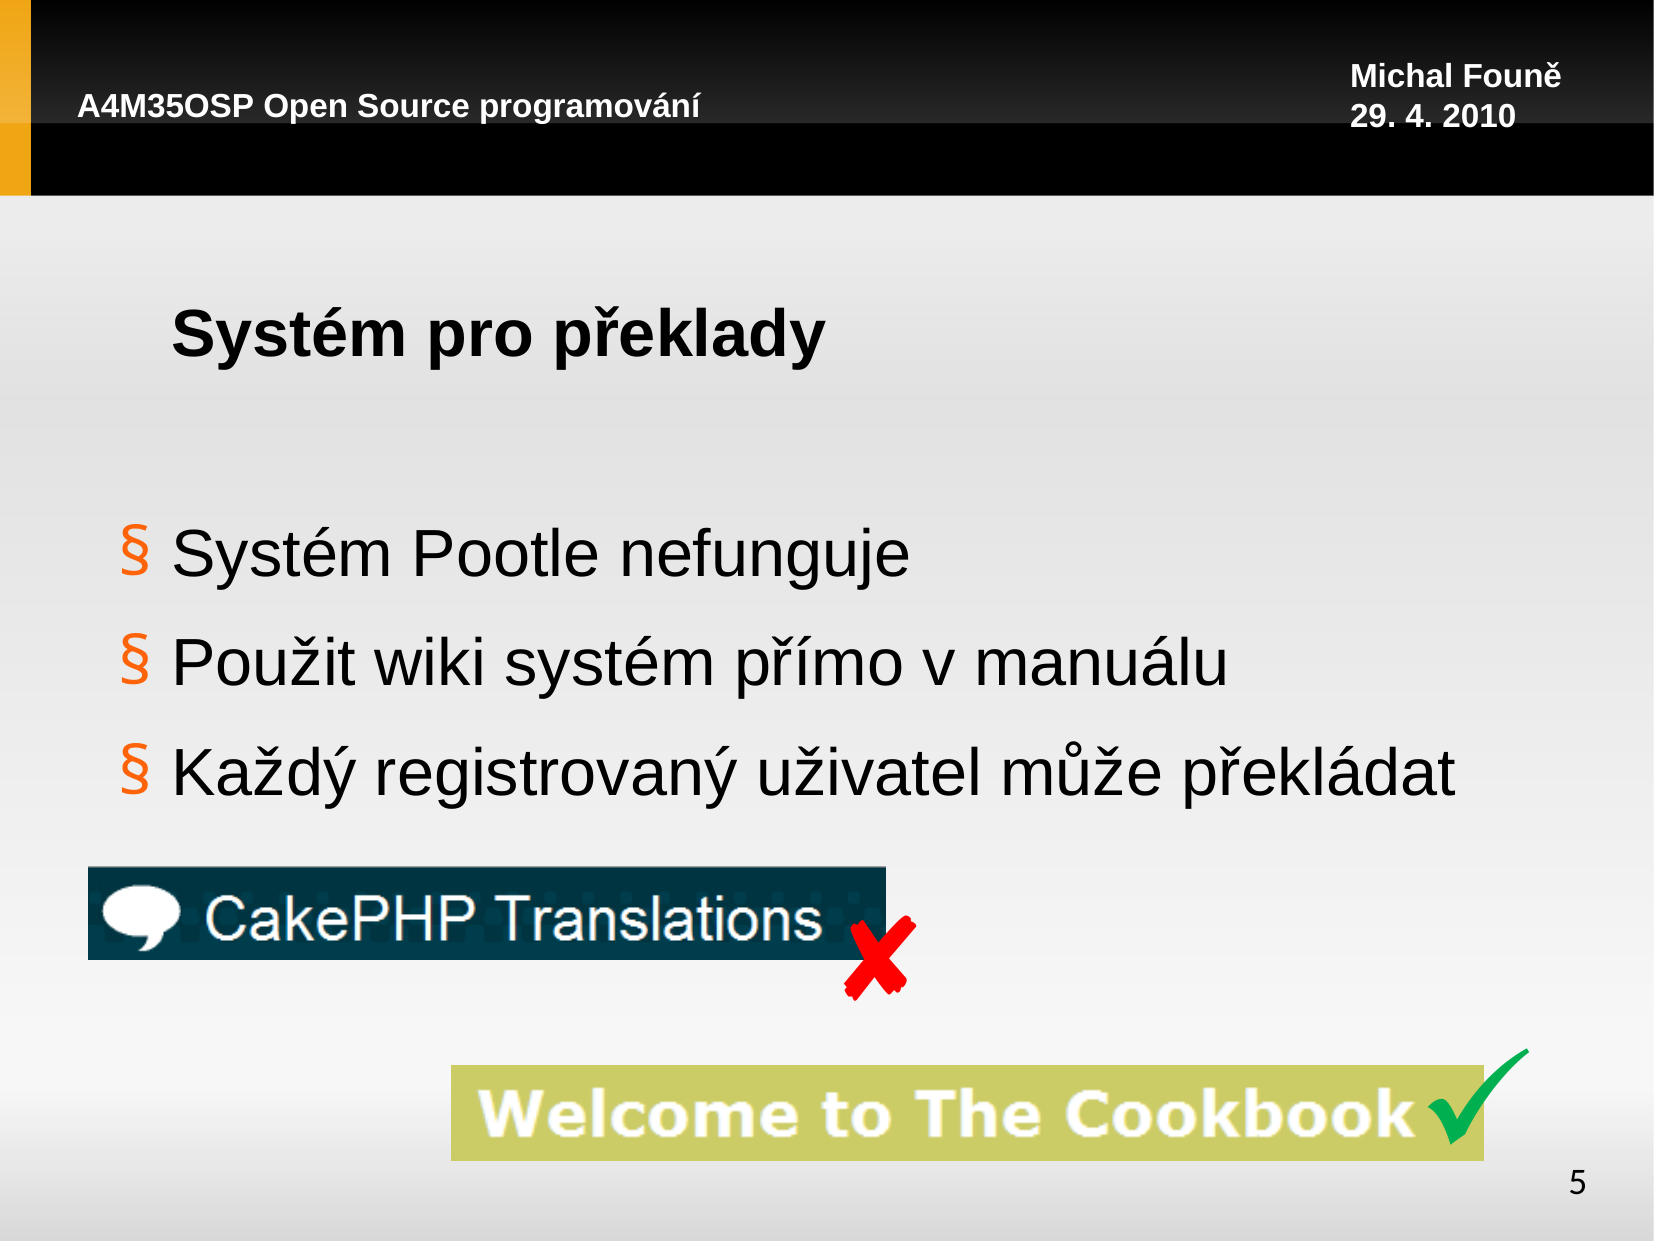

Michal Founě
29. 4. 2010
A4M35OSP Open Source programování
# Systém pro překlady
Systém Pootle nefunguje
Použit wiki systém přímo v manuálu
Každý registrovaný uživatel může překládat


5